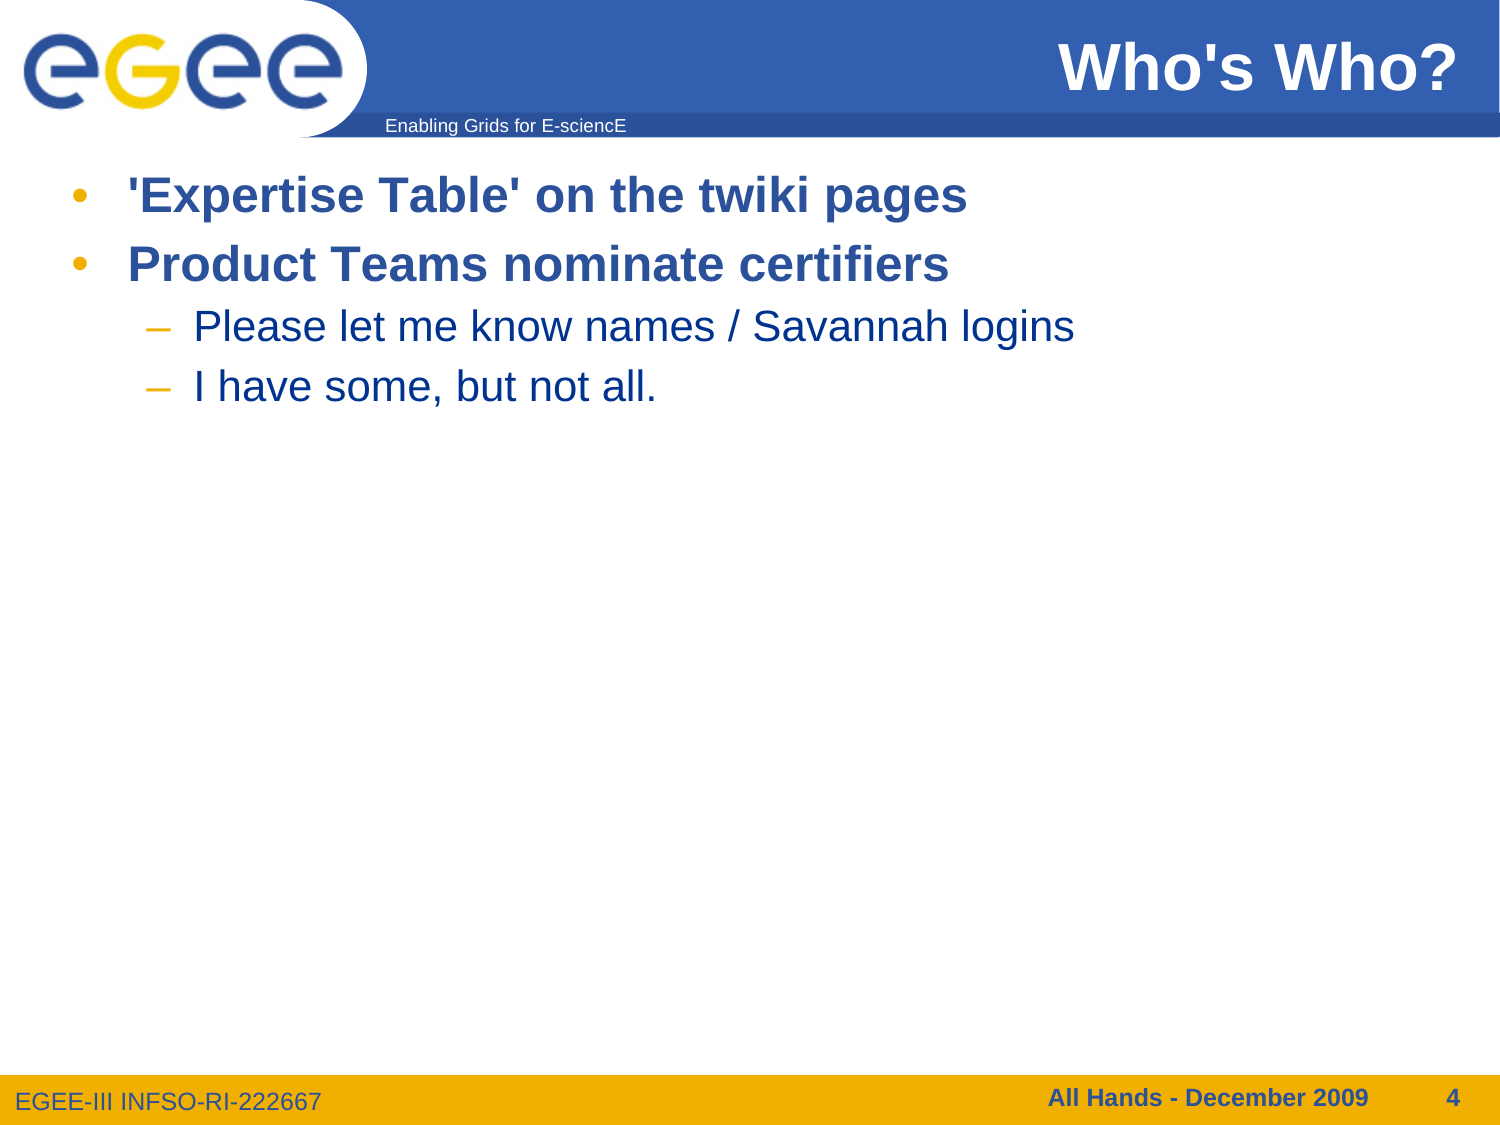

# Who's Who?
'Expertise Table' on the twiki pages
Product Teams nominate certifiers
Please let me know names / Savannah logins
I have some, but not all.
All Hands - December 2009
4